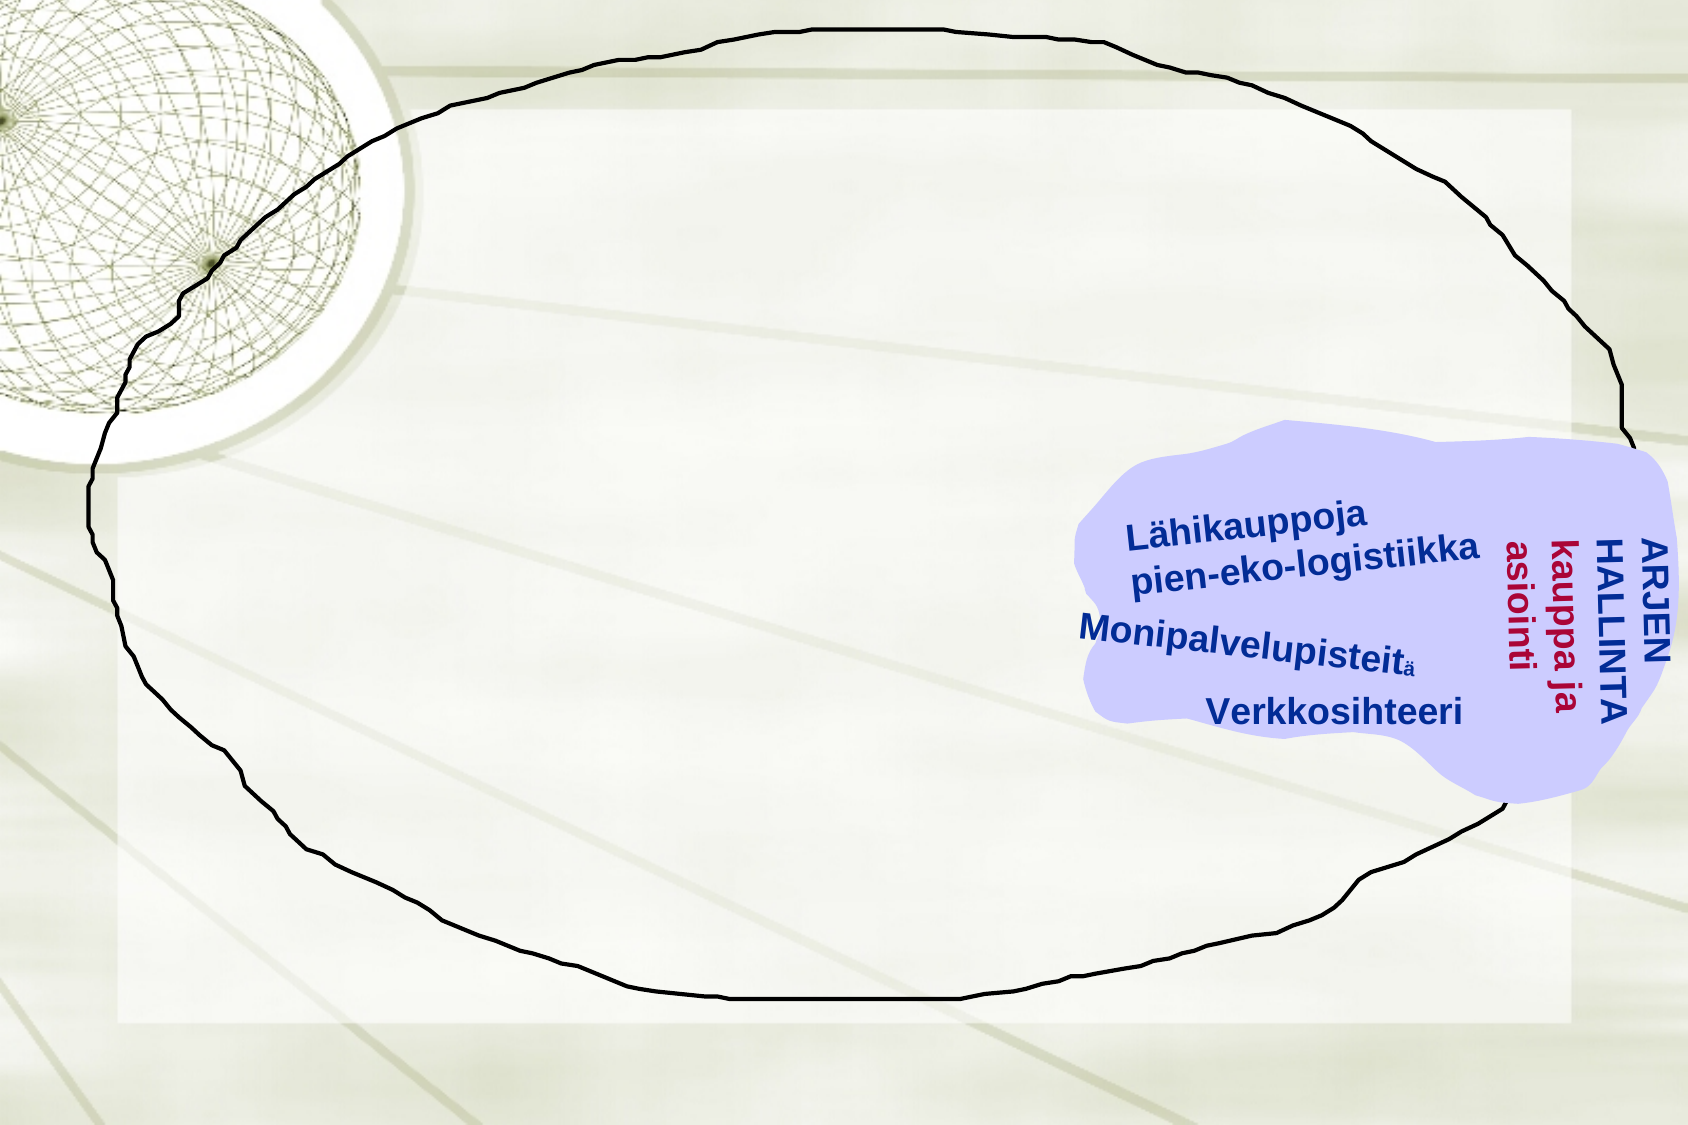

Lähikauppoja
pien-eko-logistiikka
ARJEN HALLINTA
kauppa ja asiointi
Monipalvelupisteitä
Verkkosihteeri